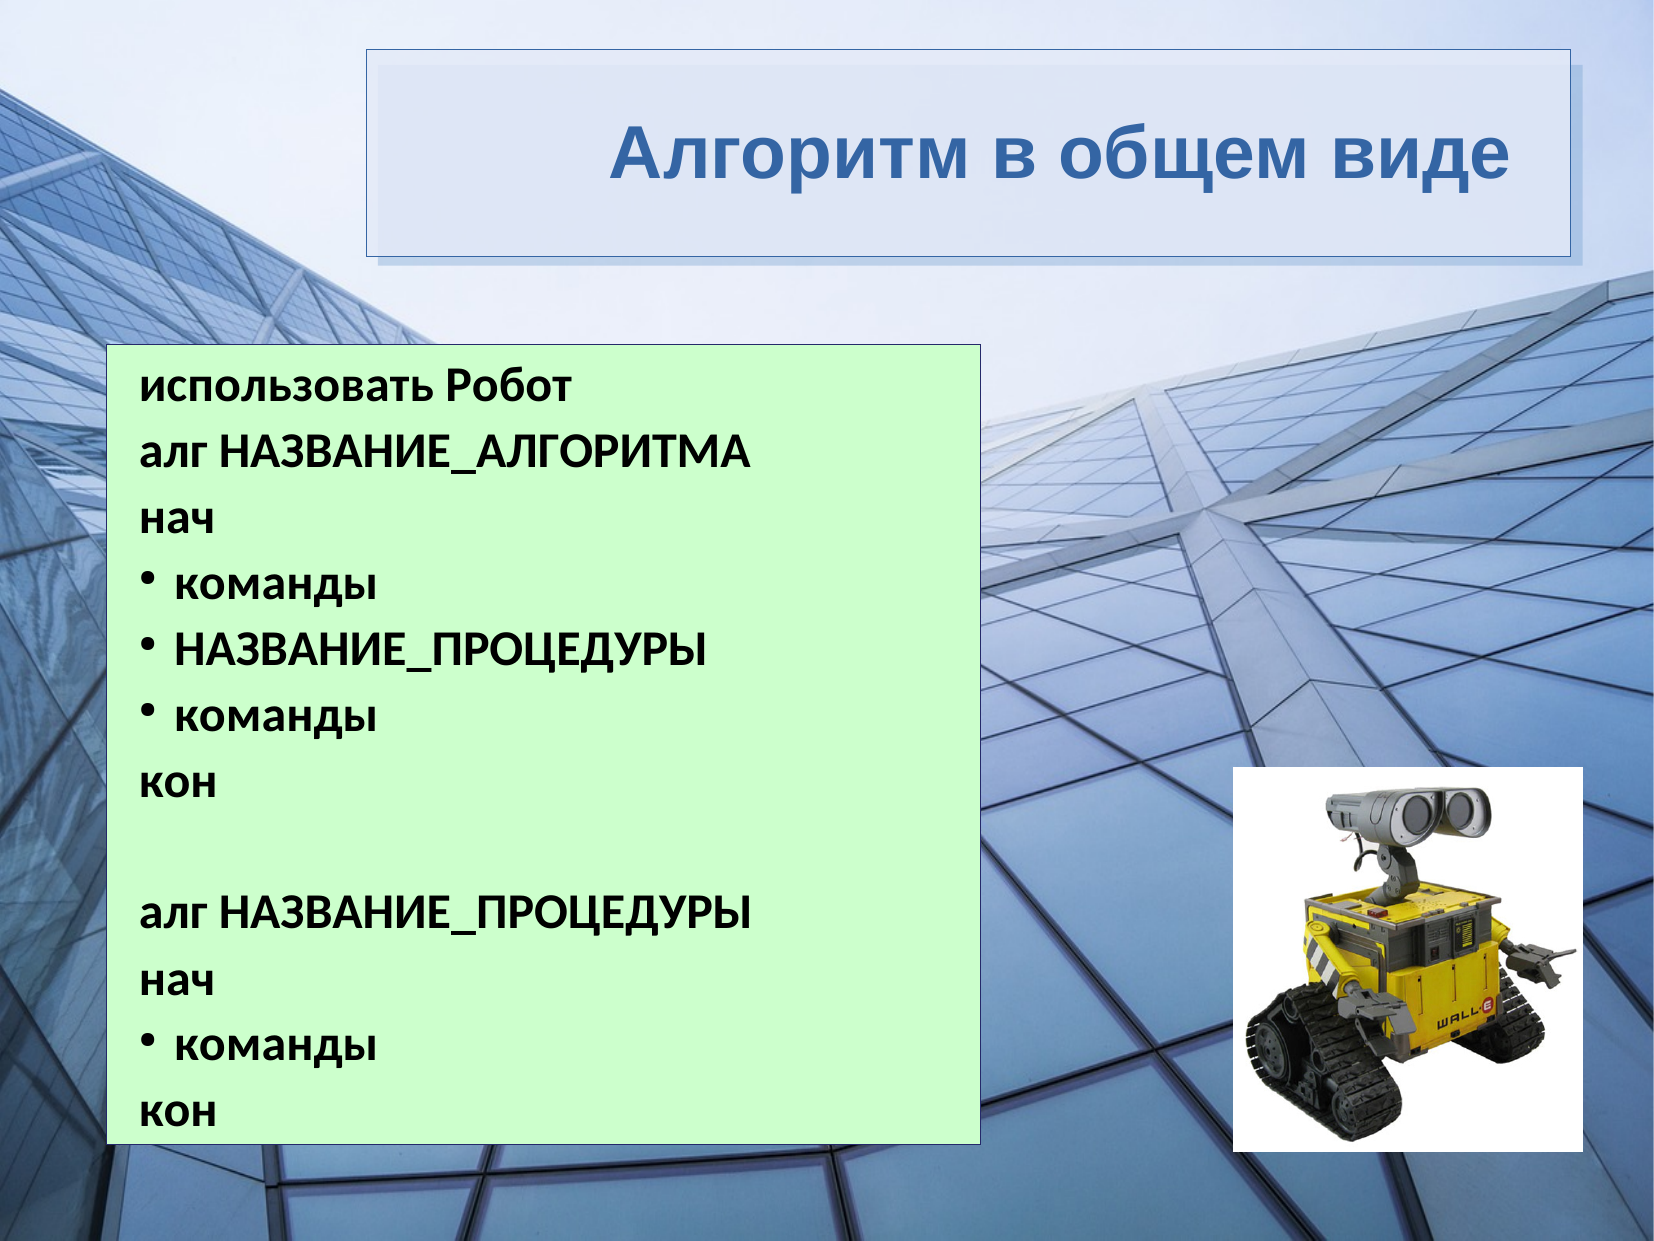

# Алгоритм в общем виде
использовать Робот
алг НАЗВАНИЕ_АЛГОРИТМА
нач
команды
НАЗВАНИЕ_ПРОЦЕДУРЫ
команды
кон
алг НАЗВАНИЕ_ПРОЦЕДУРЫ
нач
команды
кон